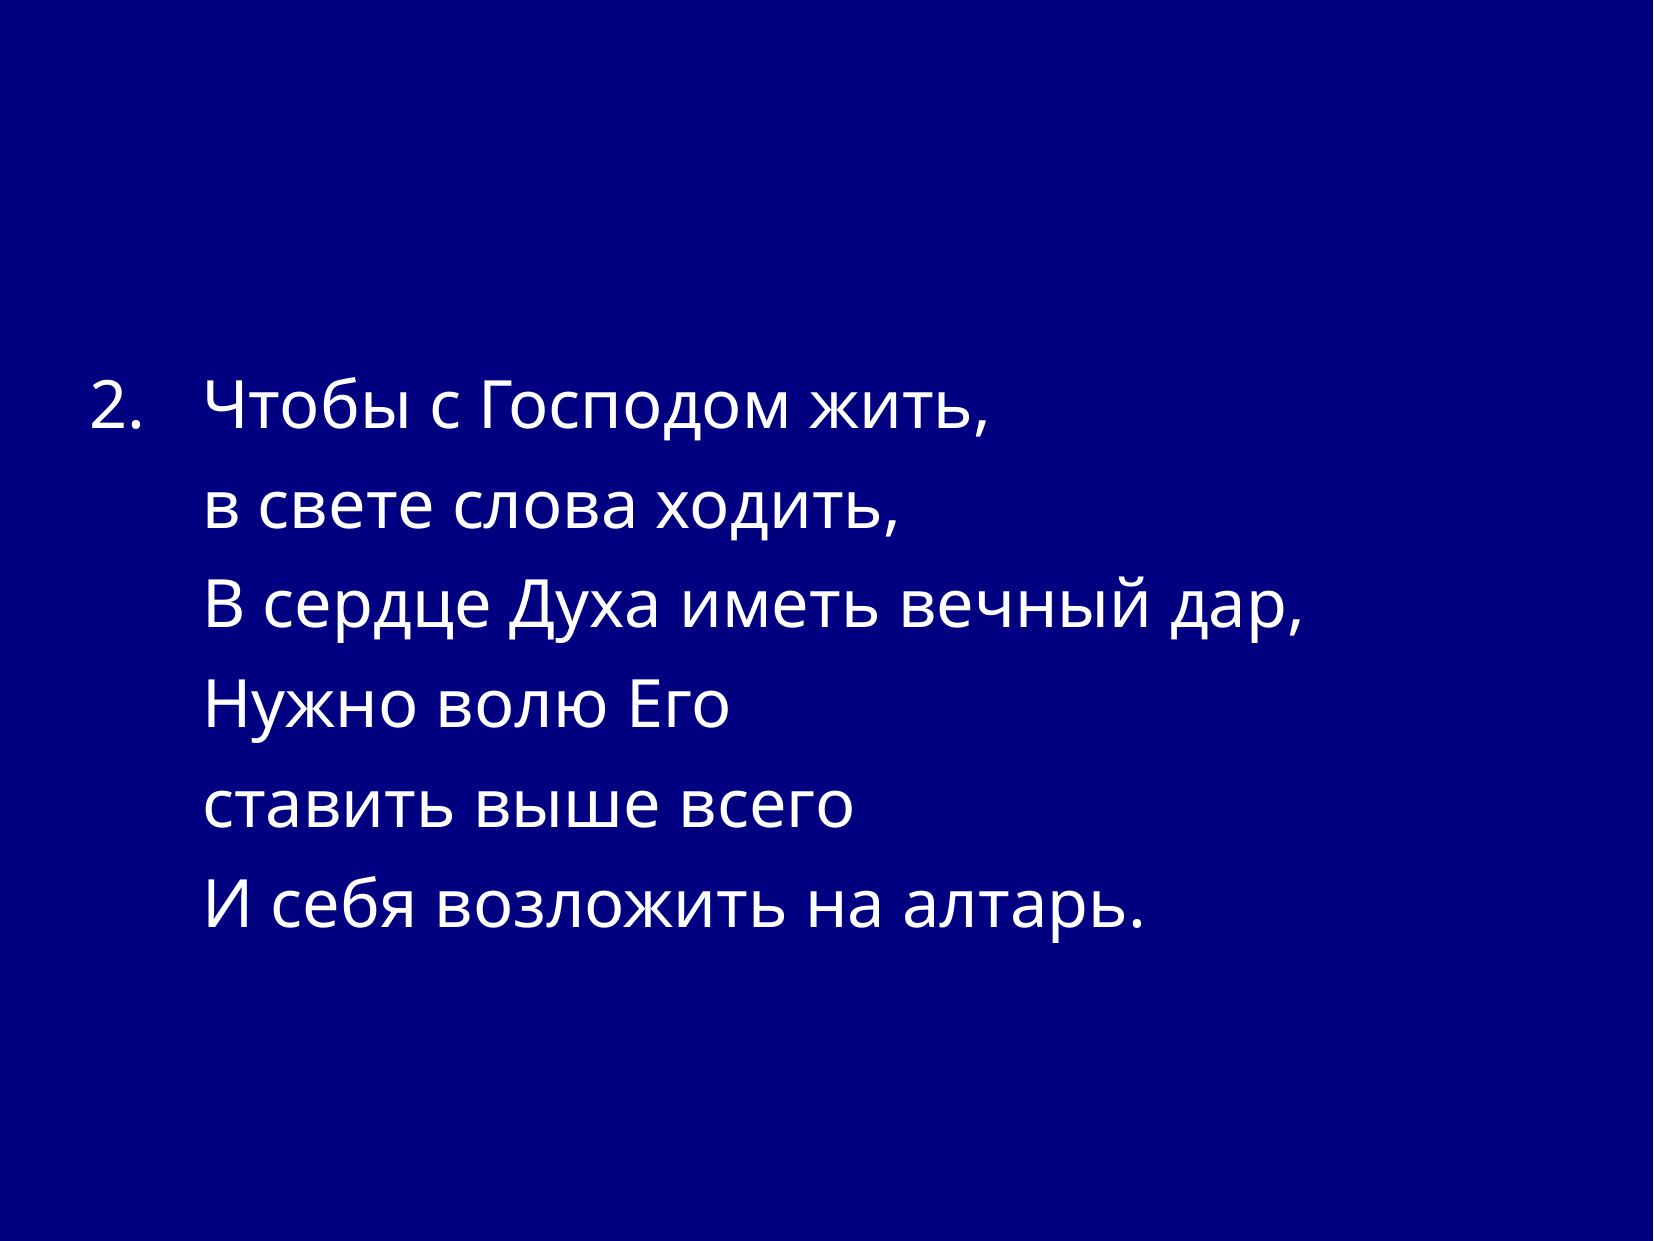

2.	Чтобы с Господом жить,
	в свете слова ходить,
	В сердце Духа иметь вечный дар,
	Нужно волю Его
	ставить выше всего
	И себя возложить на алтарь.